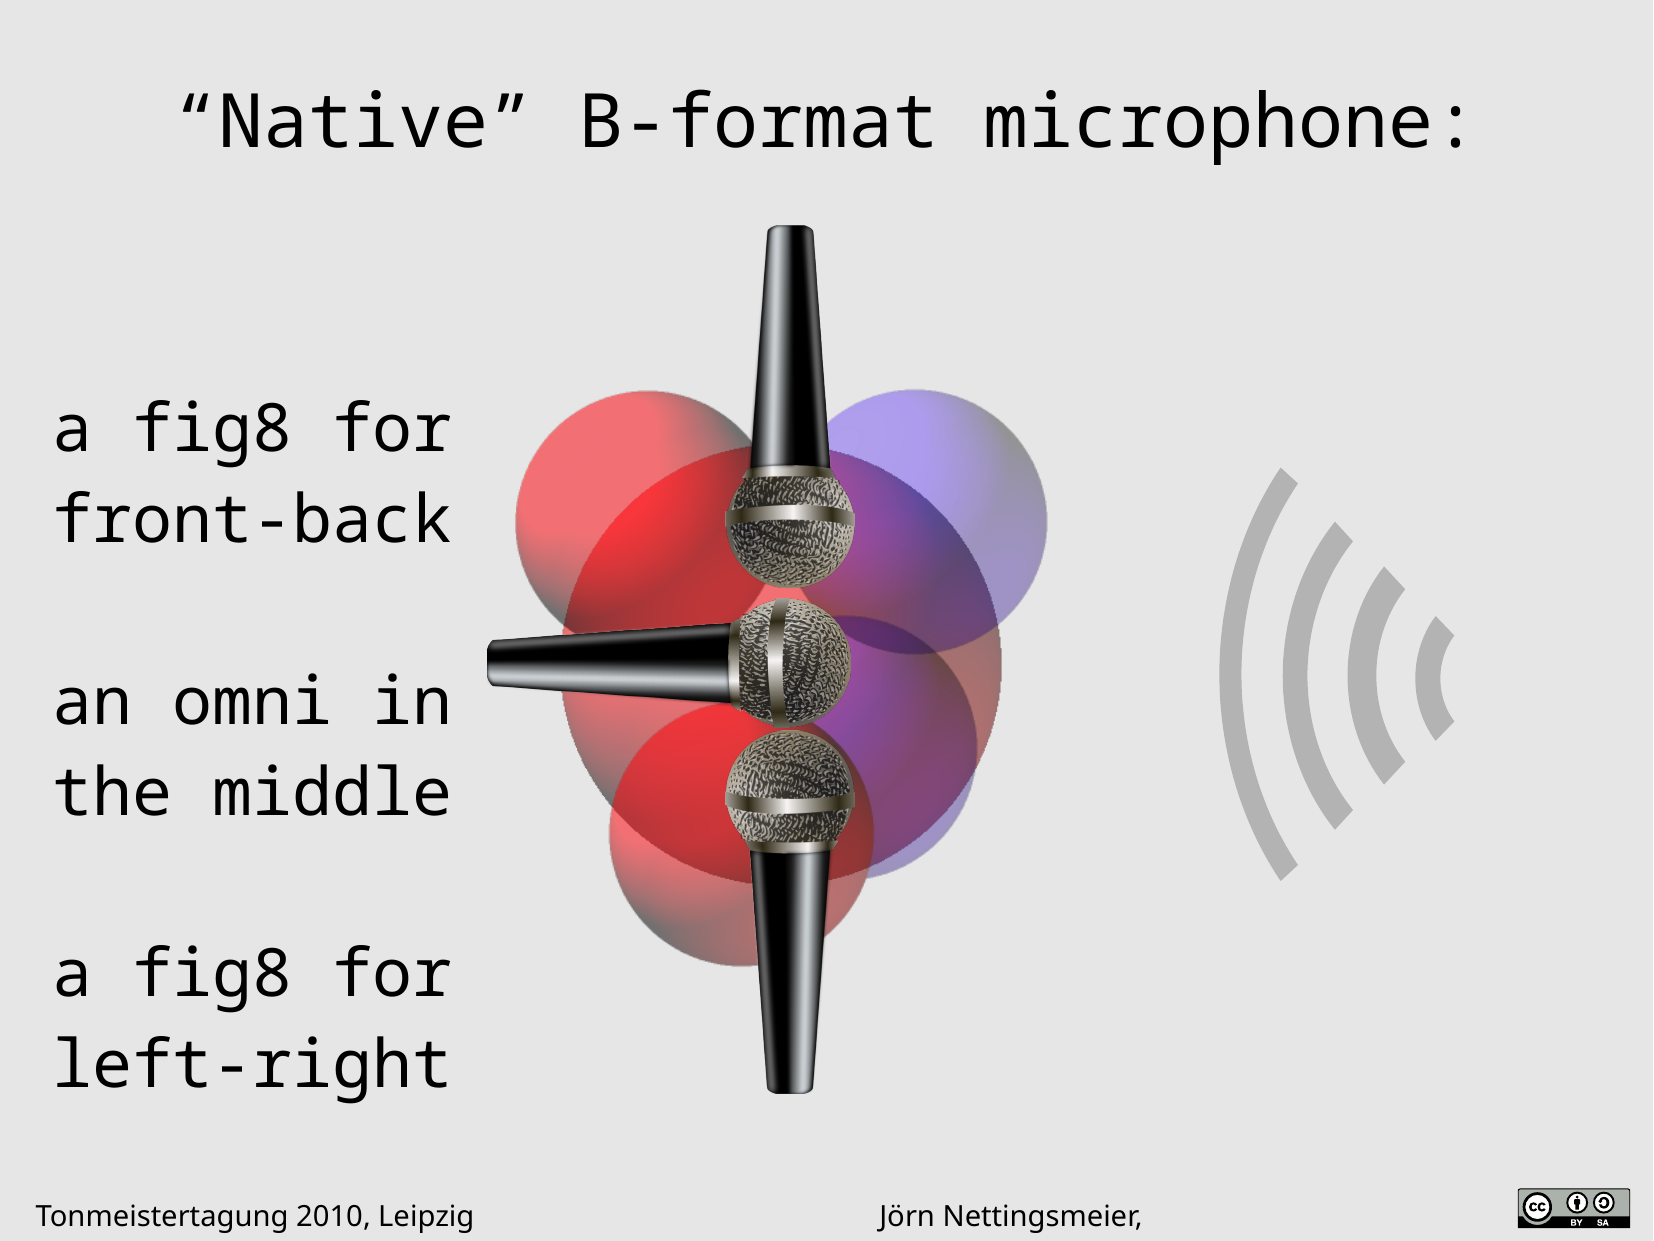

# “Native” B-format microphone:
a fig8 for front-back
an omni in the middle
a fig8 for left-right